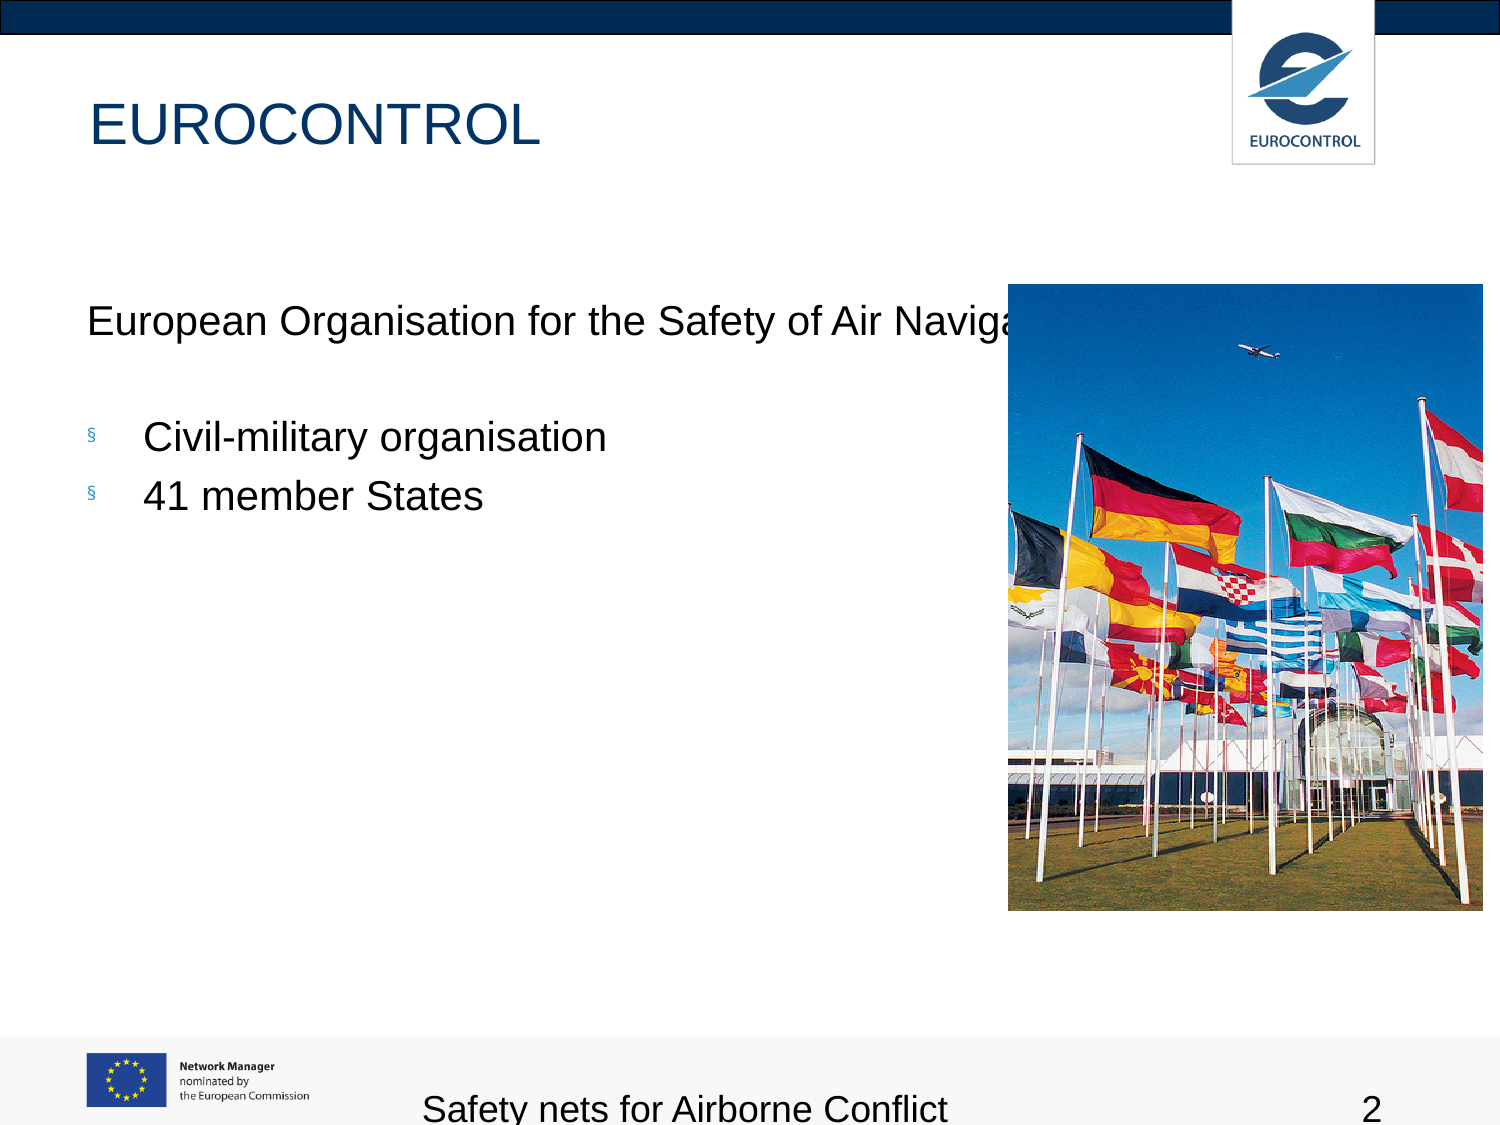

# EUROCONTROL
European Organisation for the Safety of Air Navigation
Civil-military organisation
41 member States
Safety nets for Airborne Conflict